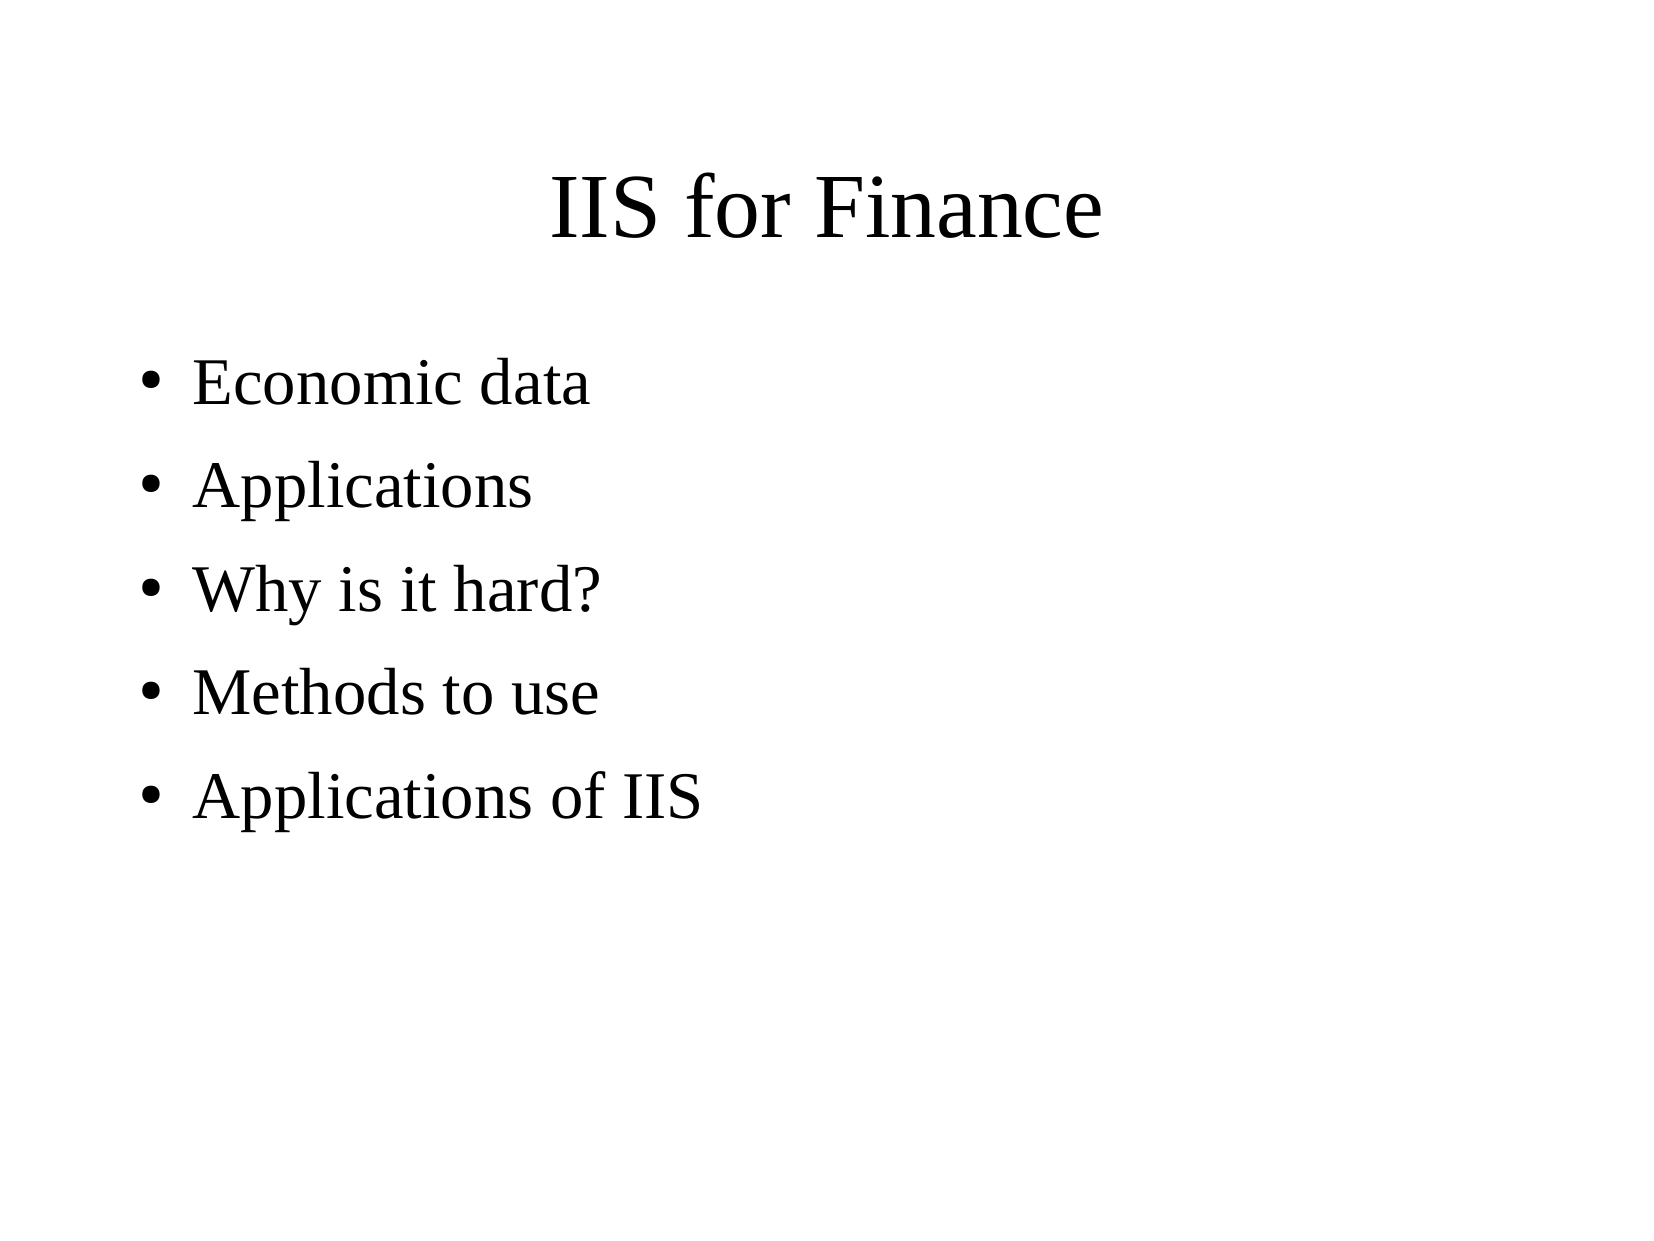

# IIS for Finance
Economic data
Applications
Why is it hard?
Methods to use
Applications of IIS